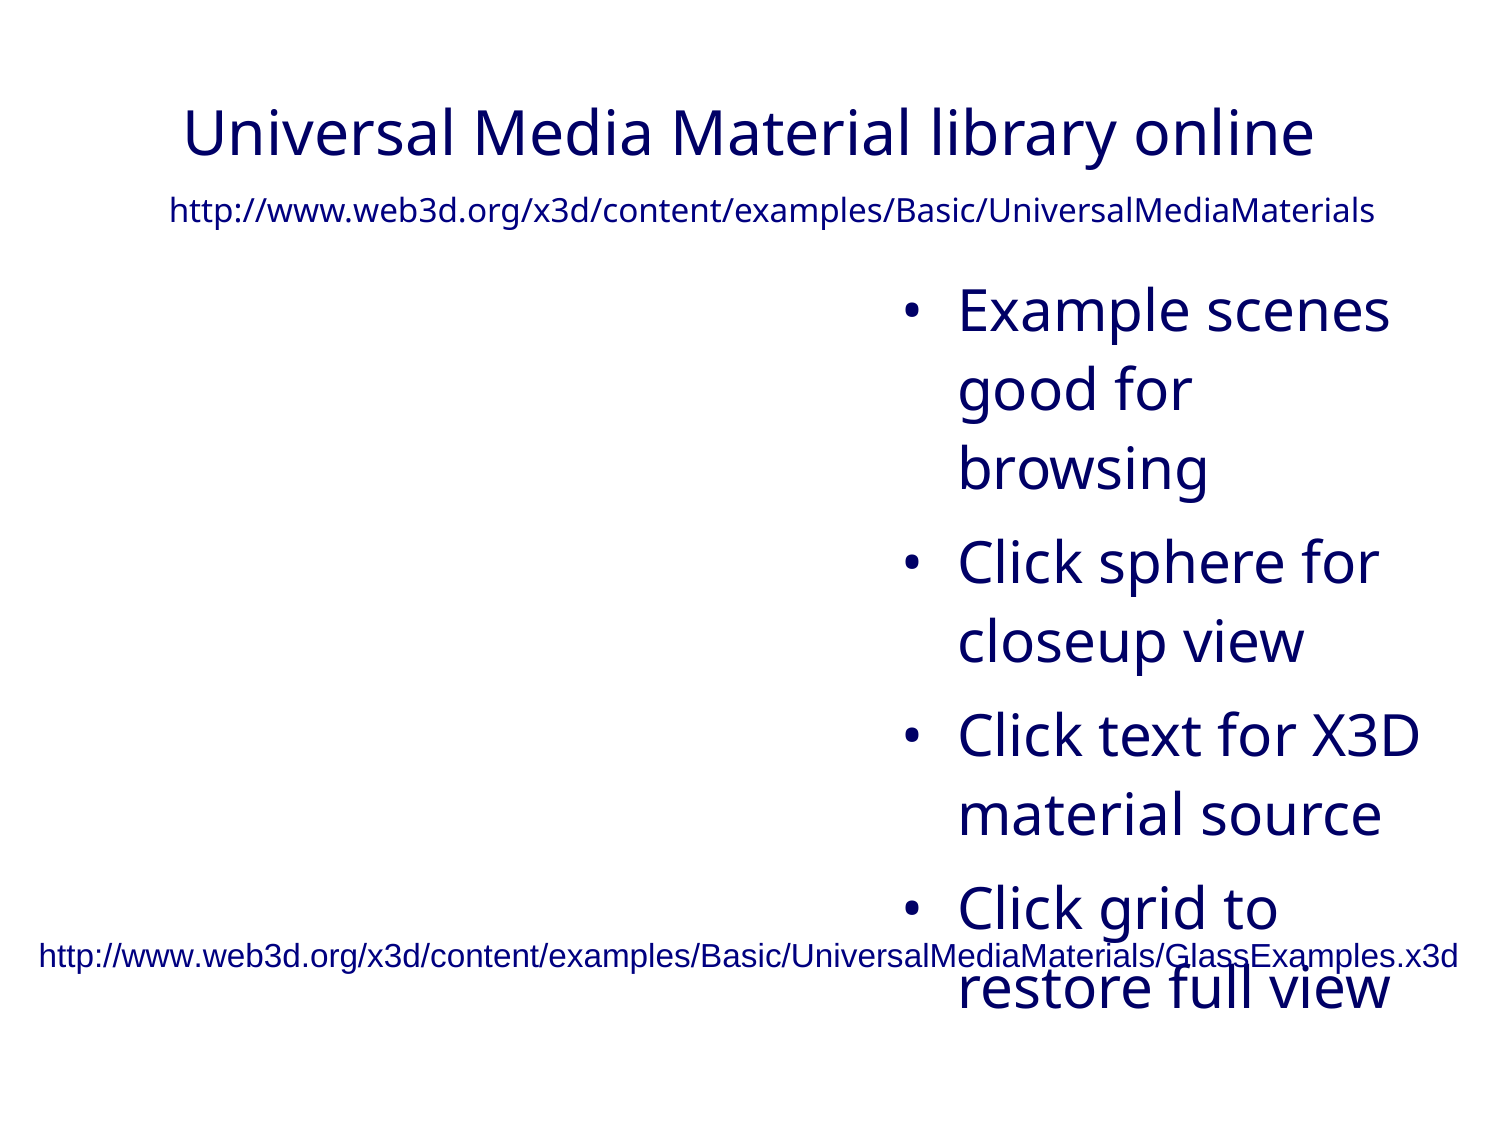

# Universal Media Material library online
http://www.web3d.org/x3d/content/examples/Basic/UniversalMediaMaterials
Example scenes good for browsing
Click sphere for closeup view
Click text for X3D material source
Click grid to restore full view
http://www.web3d.org/x3d/content/examples/Basic/UniversalMediaMaterials/GlassExamples.x3d